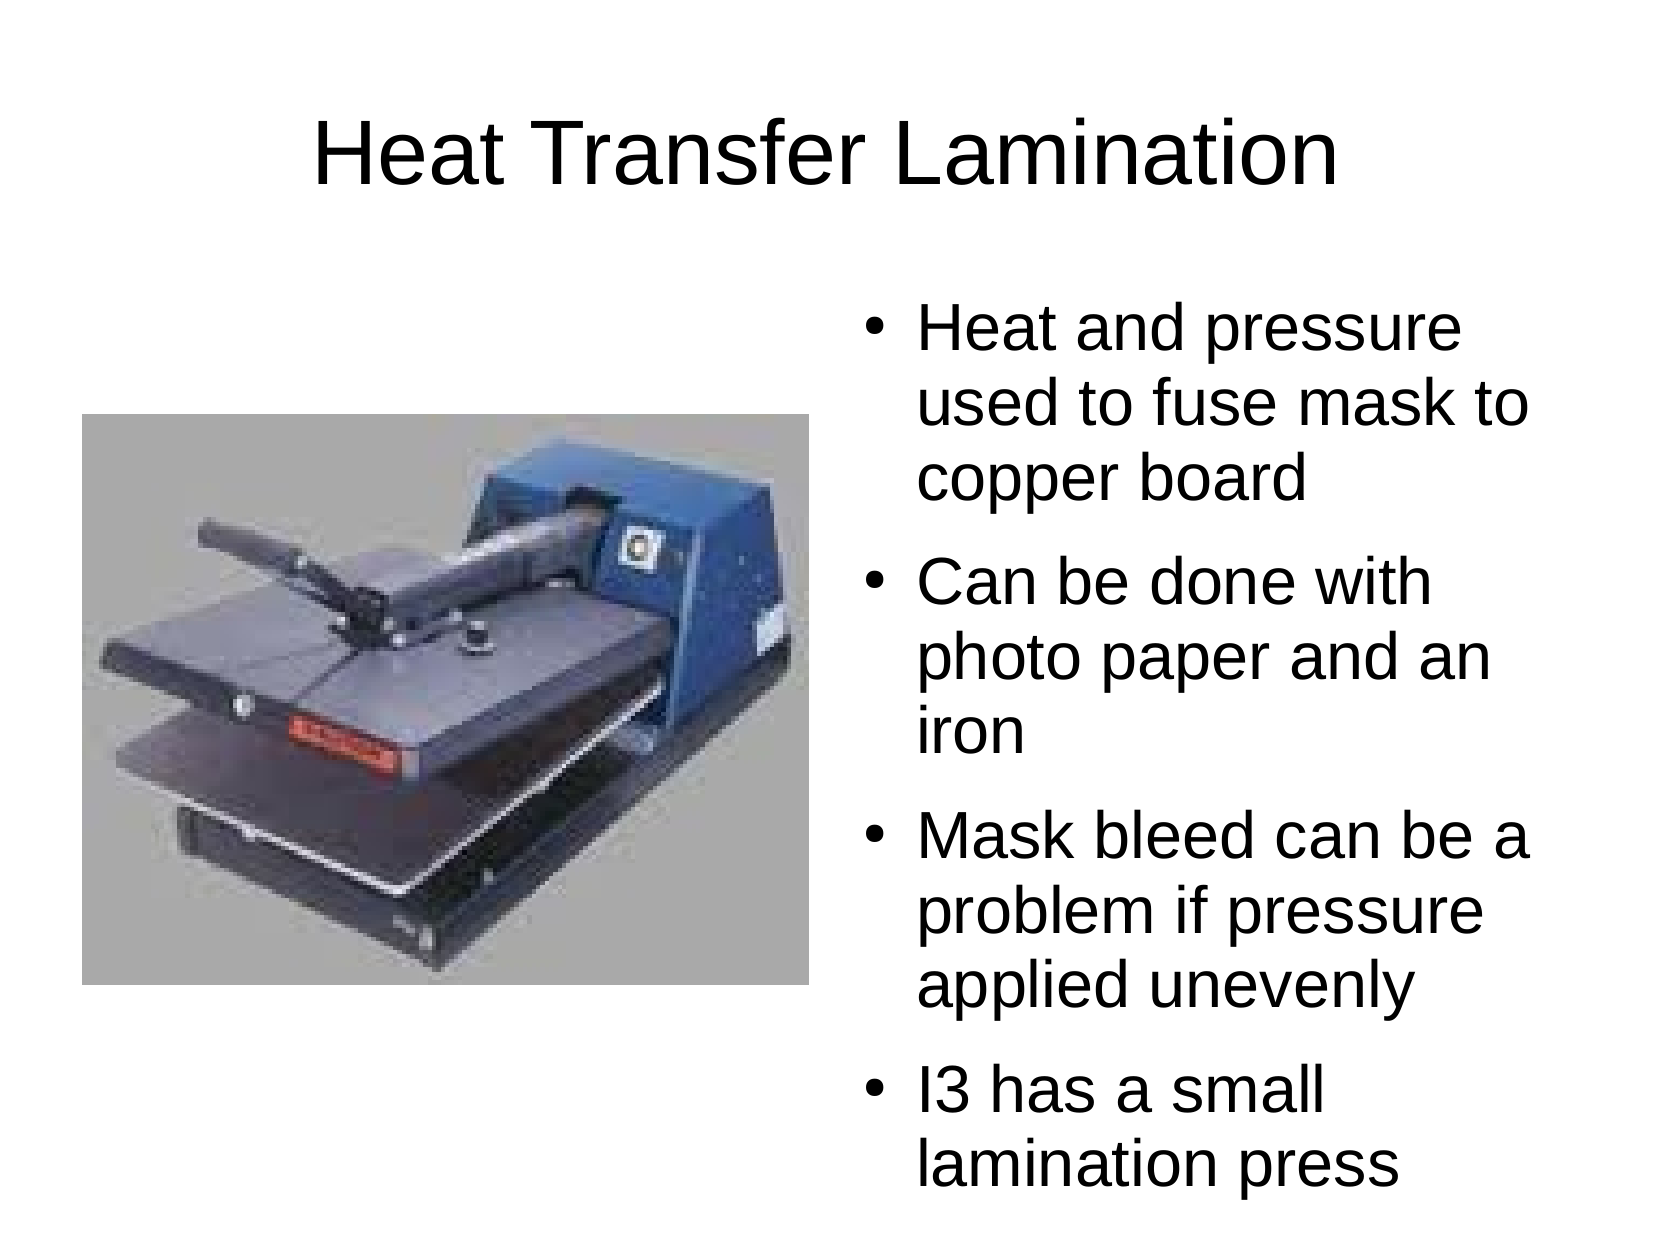

# Heat Transfer Lamination
Heat and pressure used to fuse mask to copper board
Can be done with photo paper and an iron
Mask bleed can be a problem if pressure applied unevenly
I3 has a small lamination press